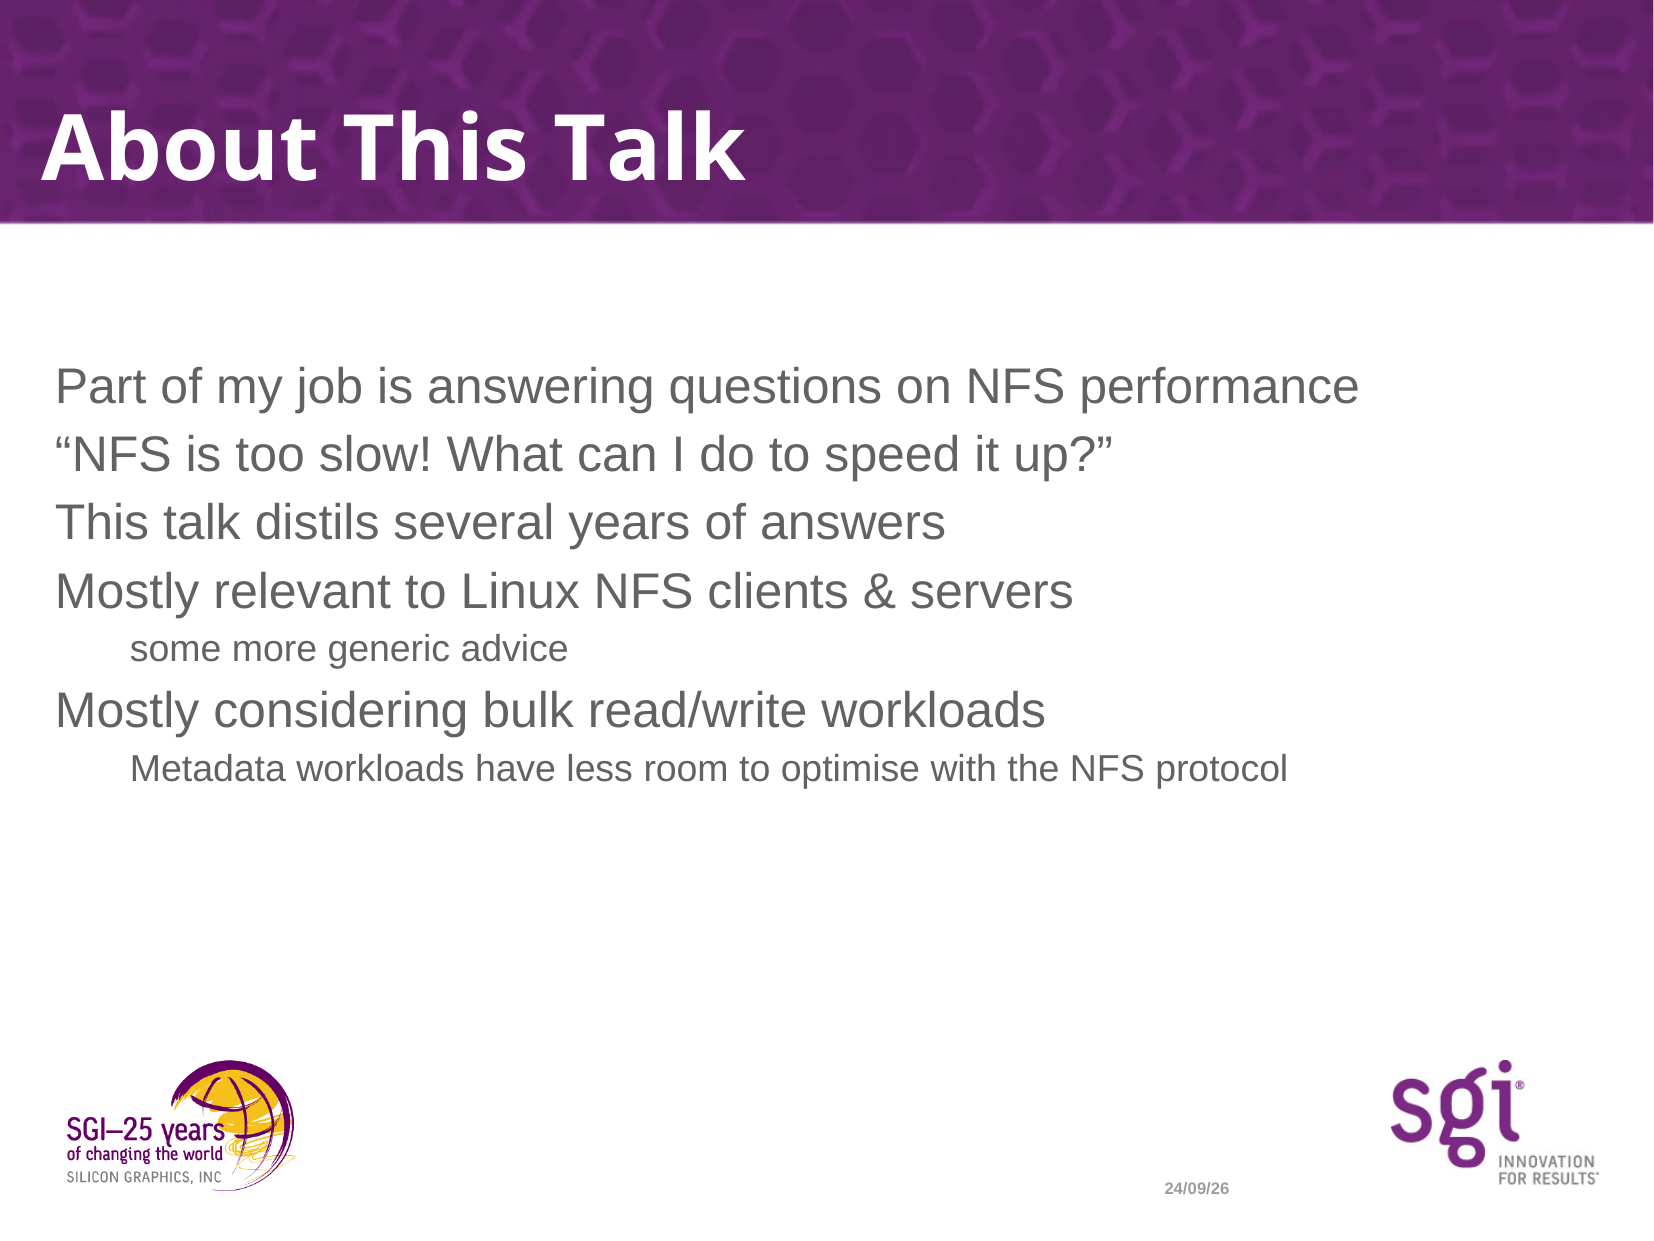

# About This Talk
Part of my job is answering questions on NFS performance
“NFS is too slow! What can I do to speed it up?”
This talk distils several years of answers
Mostly relevant to Linux NFS clients & servers
some more generic advice
Mostly considering bulk read/write workloads
Metadata workloads have less room to optimise with the NFS protocol